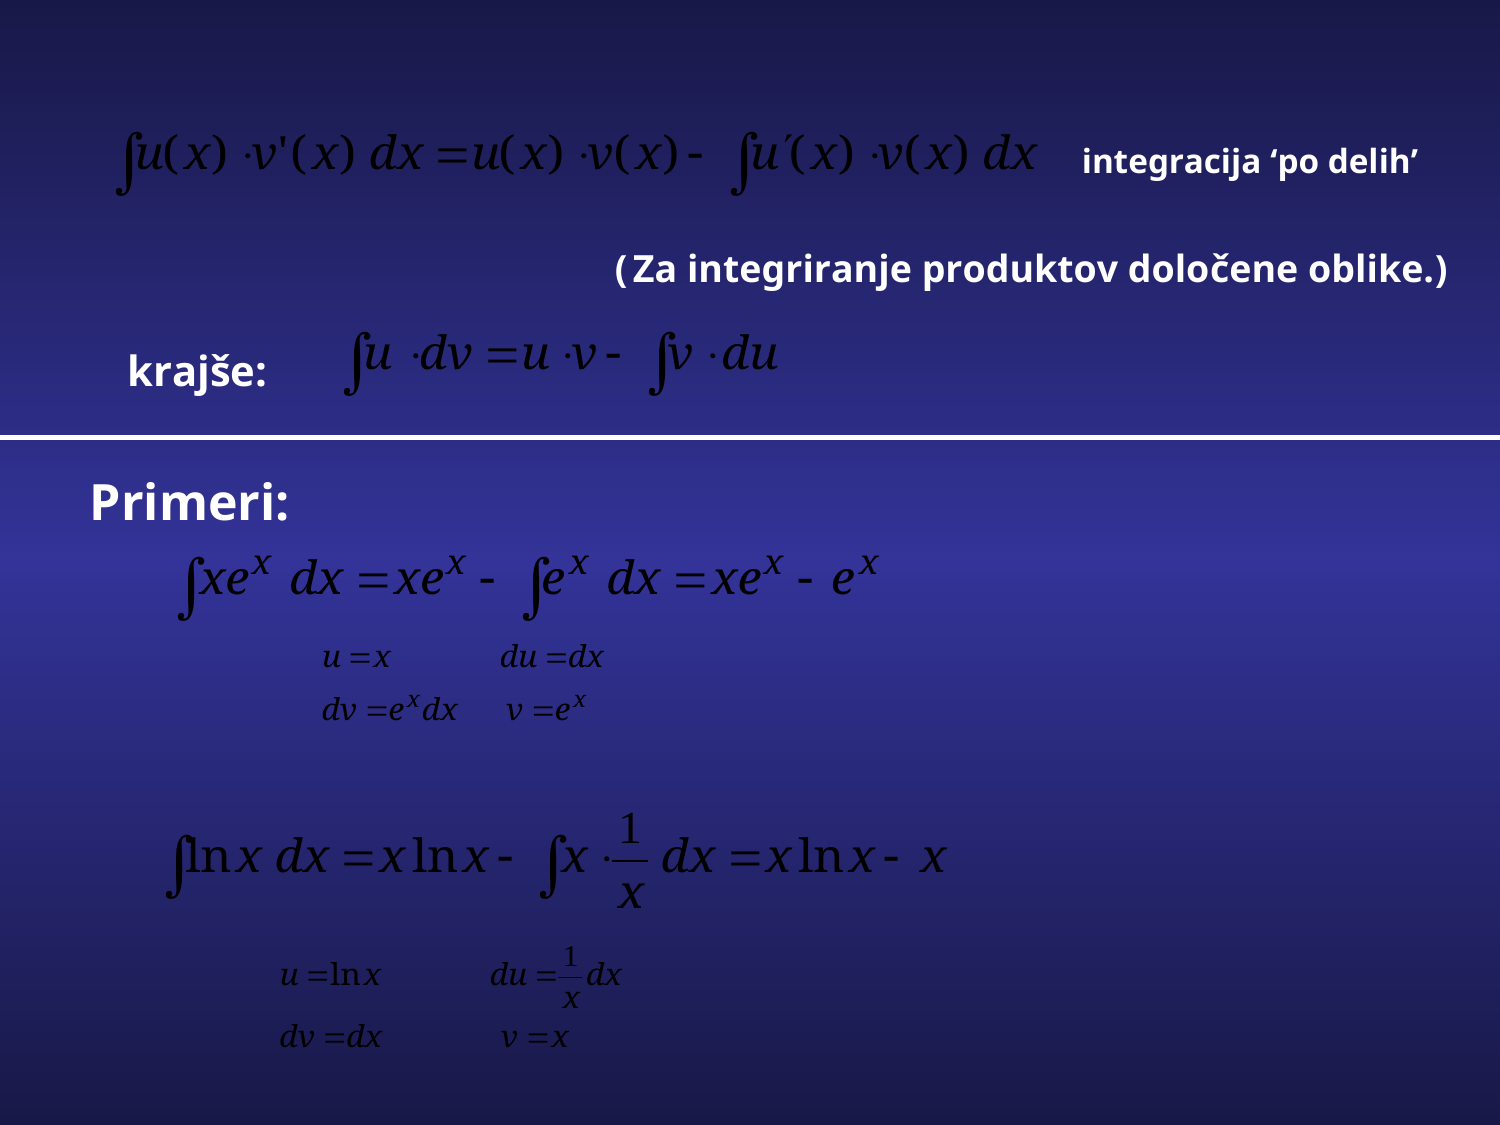

integracija ‘po delih’
( Za integriranje produktov določene oblike.)
krajše:
Primeri: